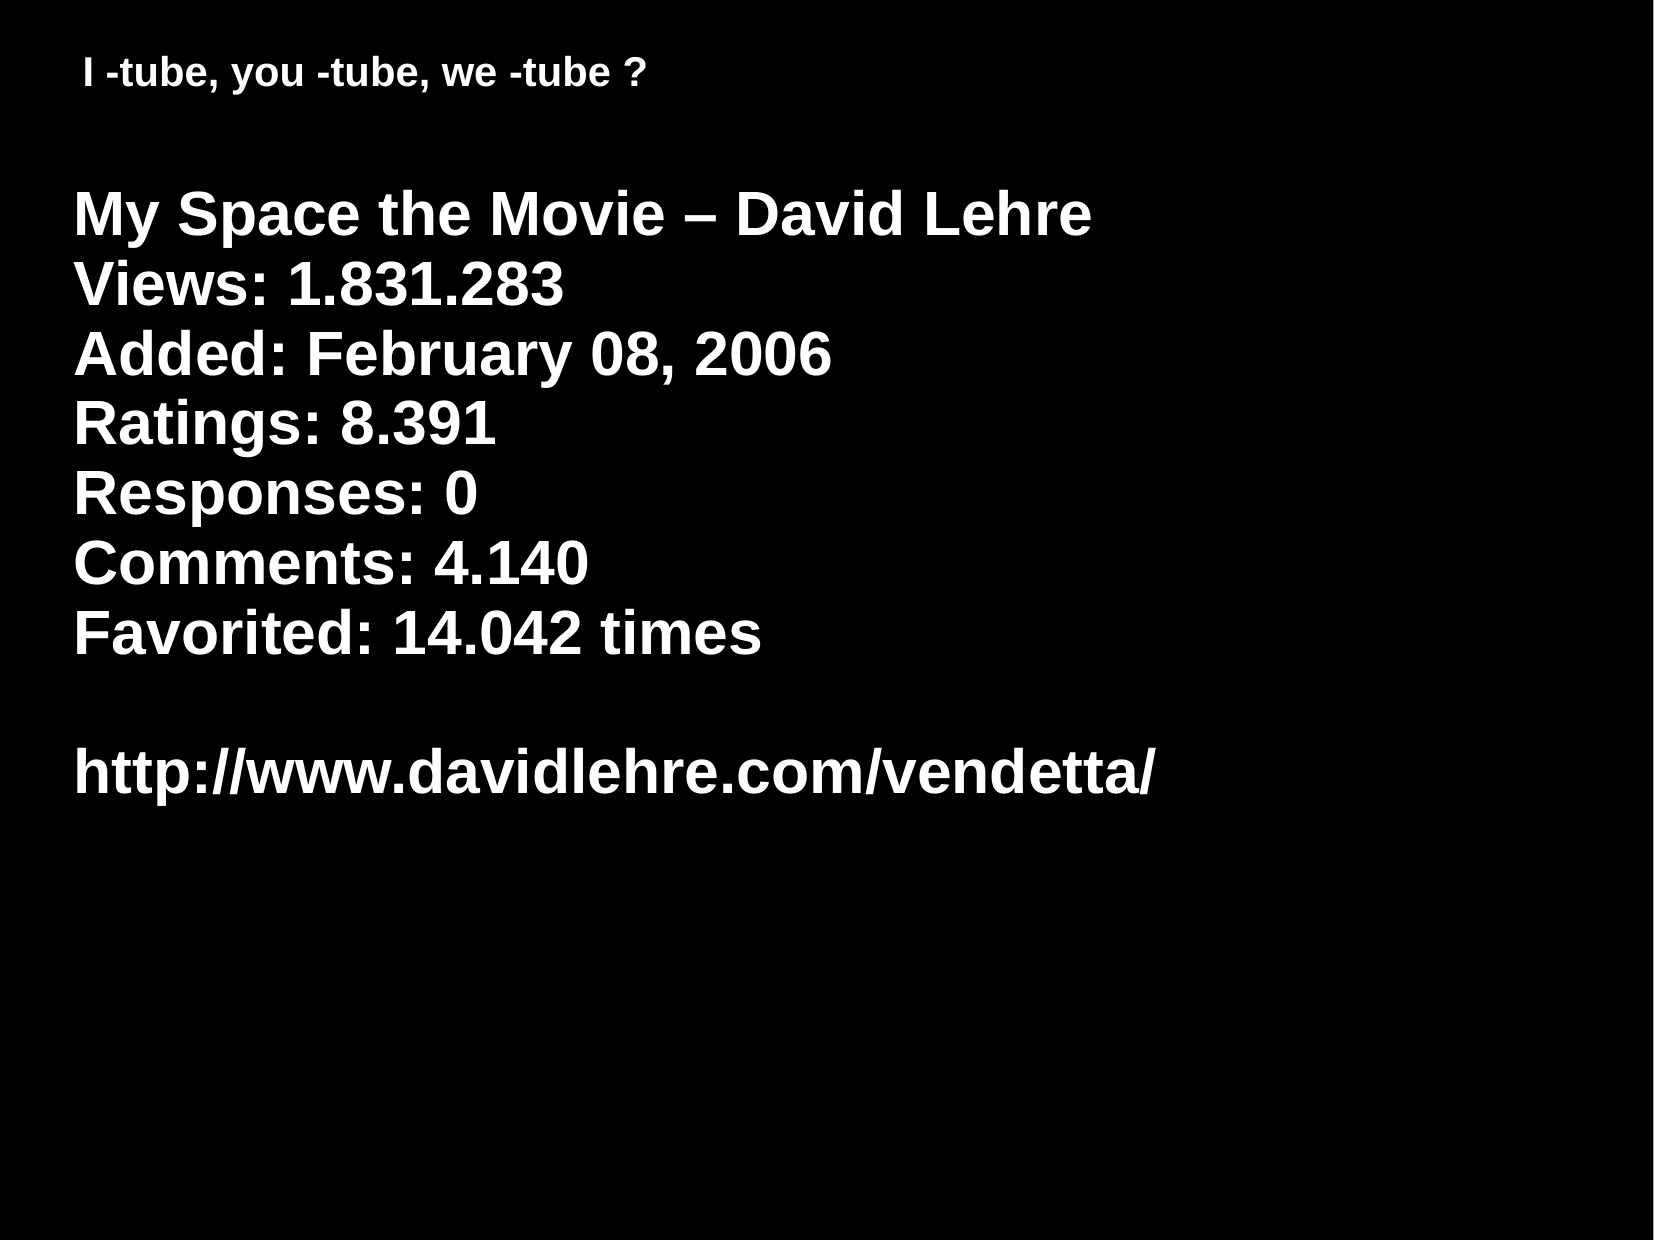

# I -tube, you -tube, we -tube ?
My Space the Movie – David Lehre
Views: 1.831.283
Added: February 08, 2006
Ratings: 8.391
Responses: 0
Comments: 4.140
Favorited: 14.042 times
http://www.davidlehre.com/vendetta/